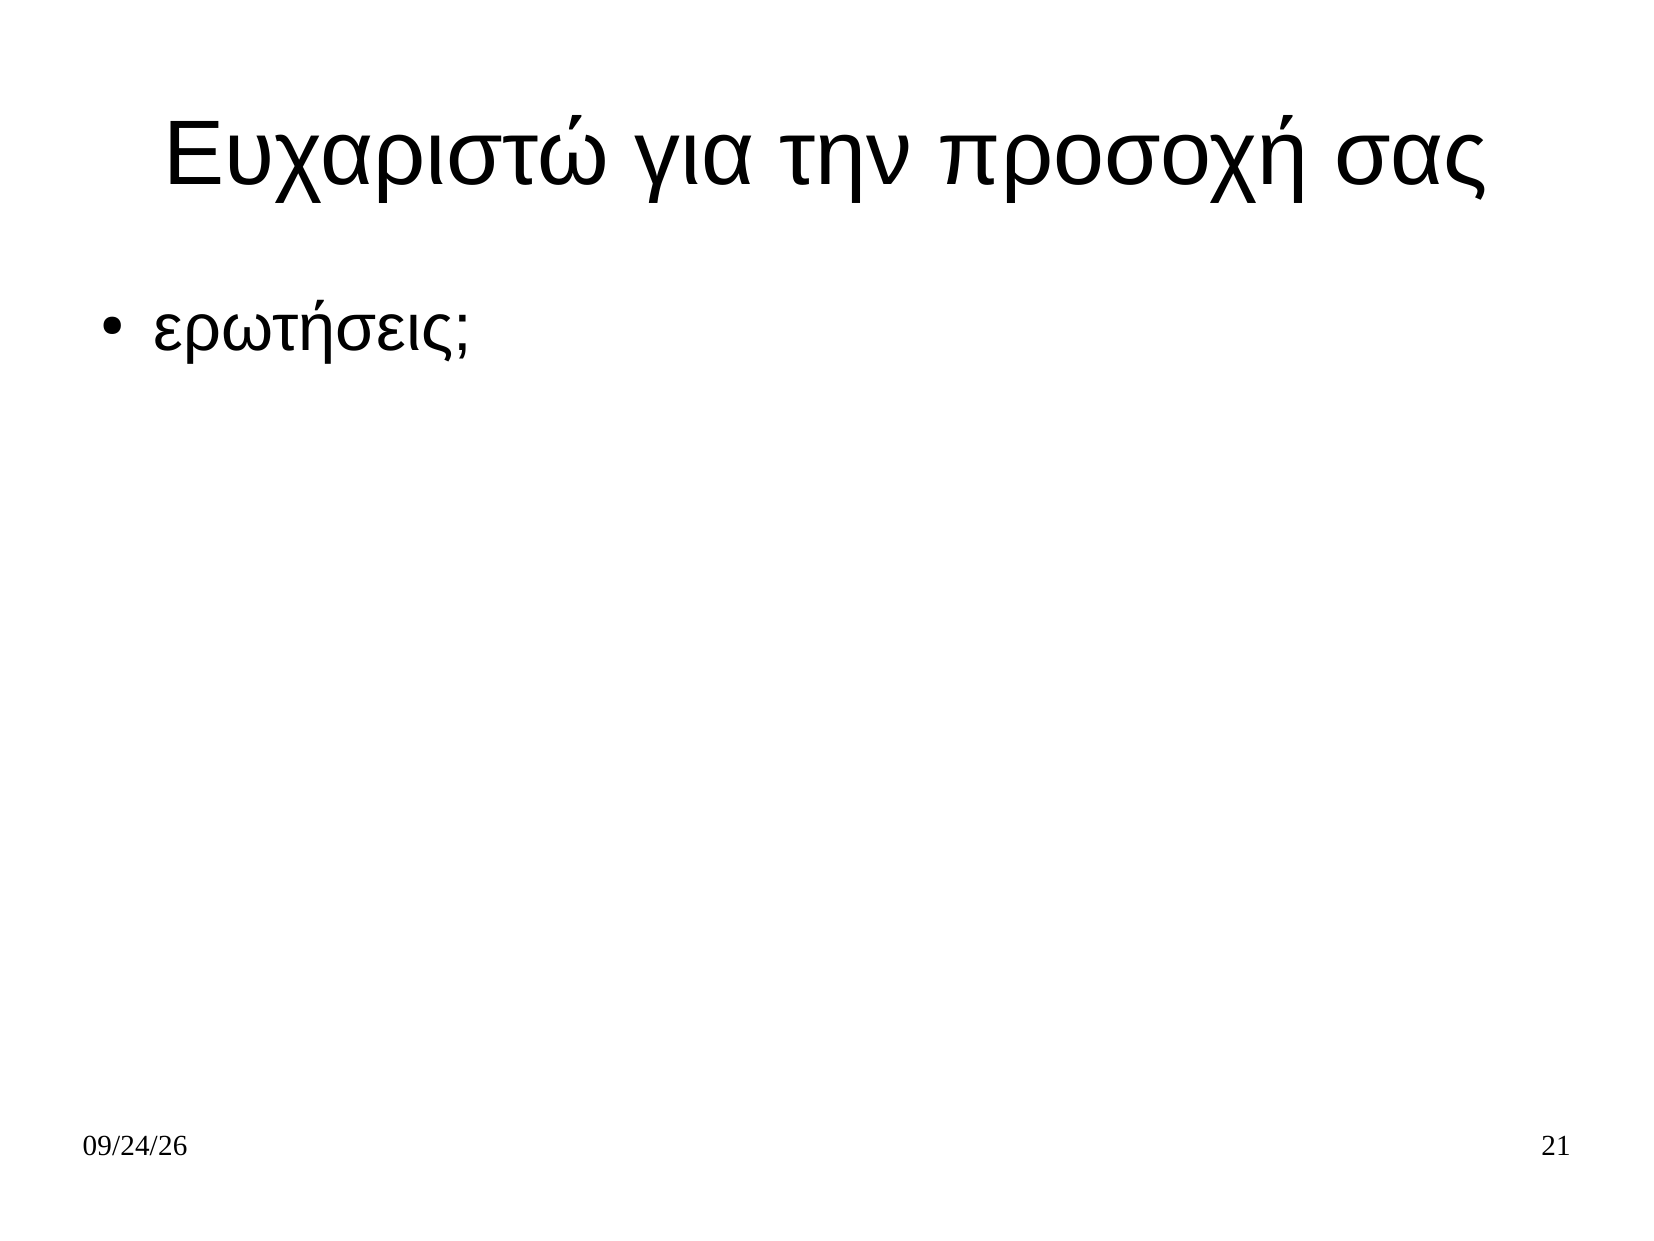

# Ευχαριστώ για την προσοχή σας
ερωτήσεις;
21